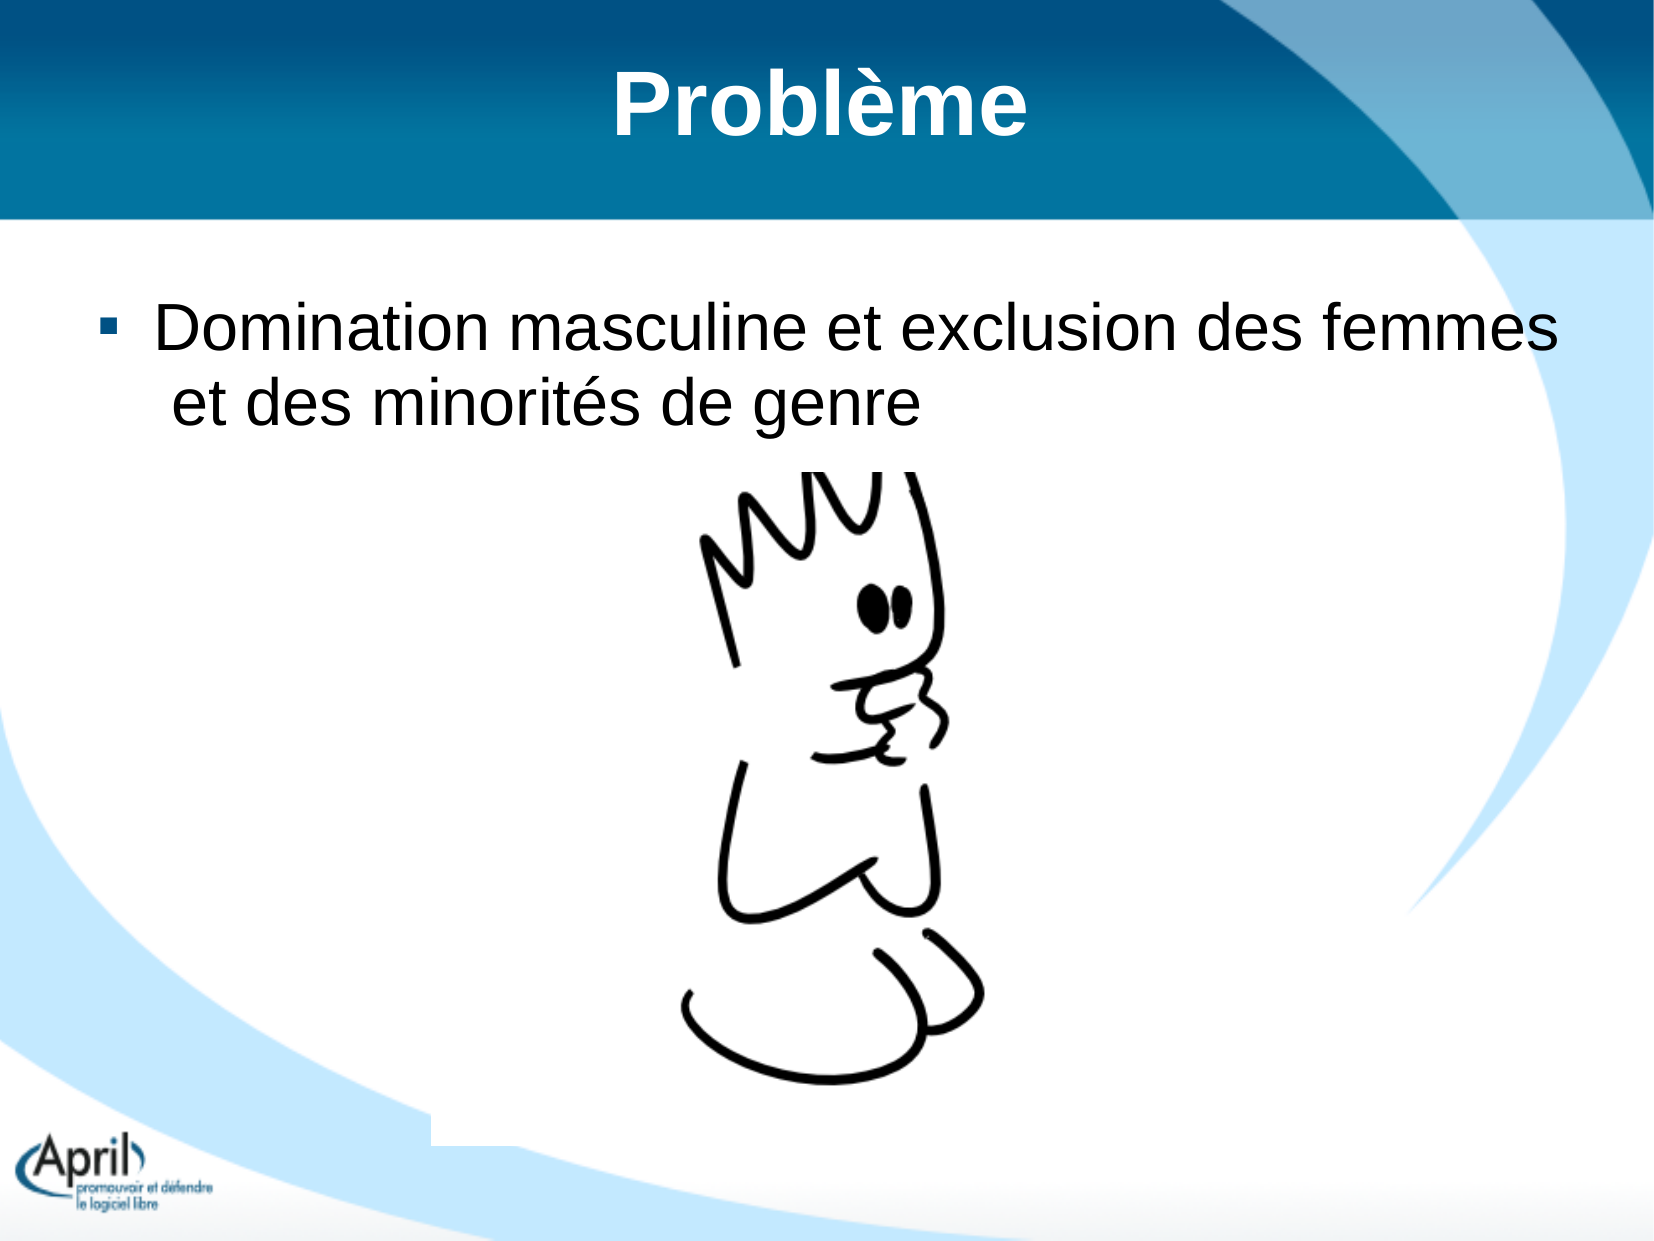

# Problème
Domination masculine et exclusion des femmes et des minorités de genre